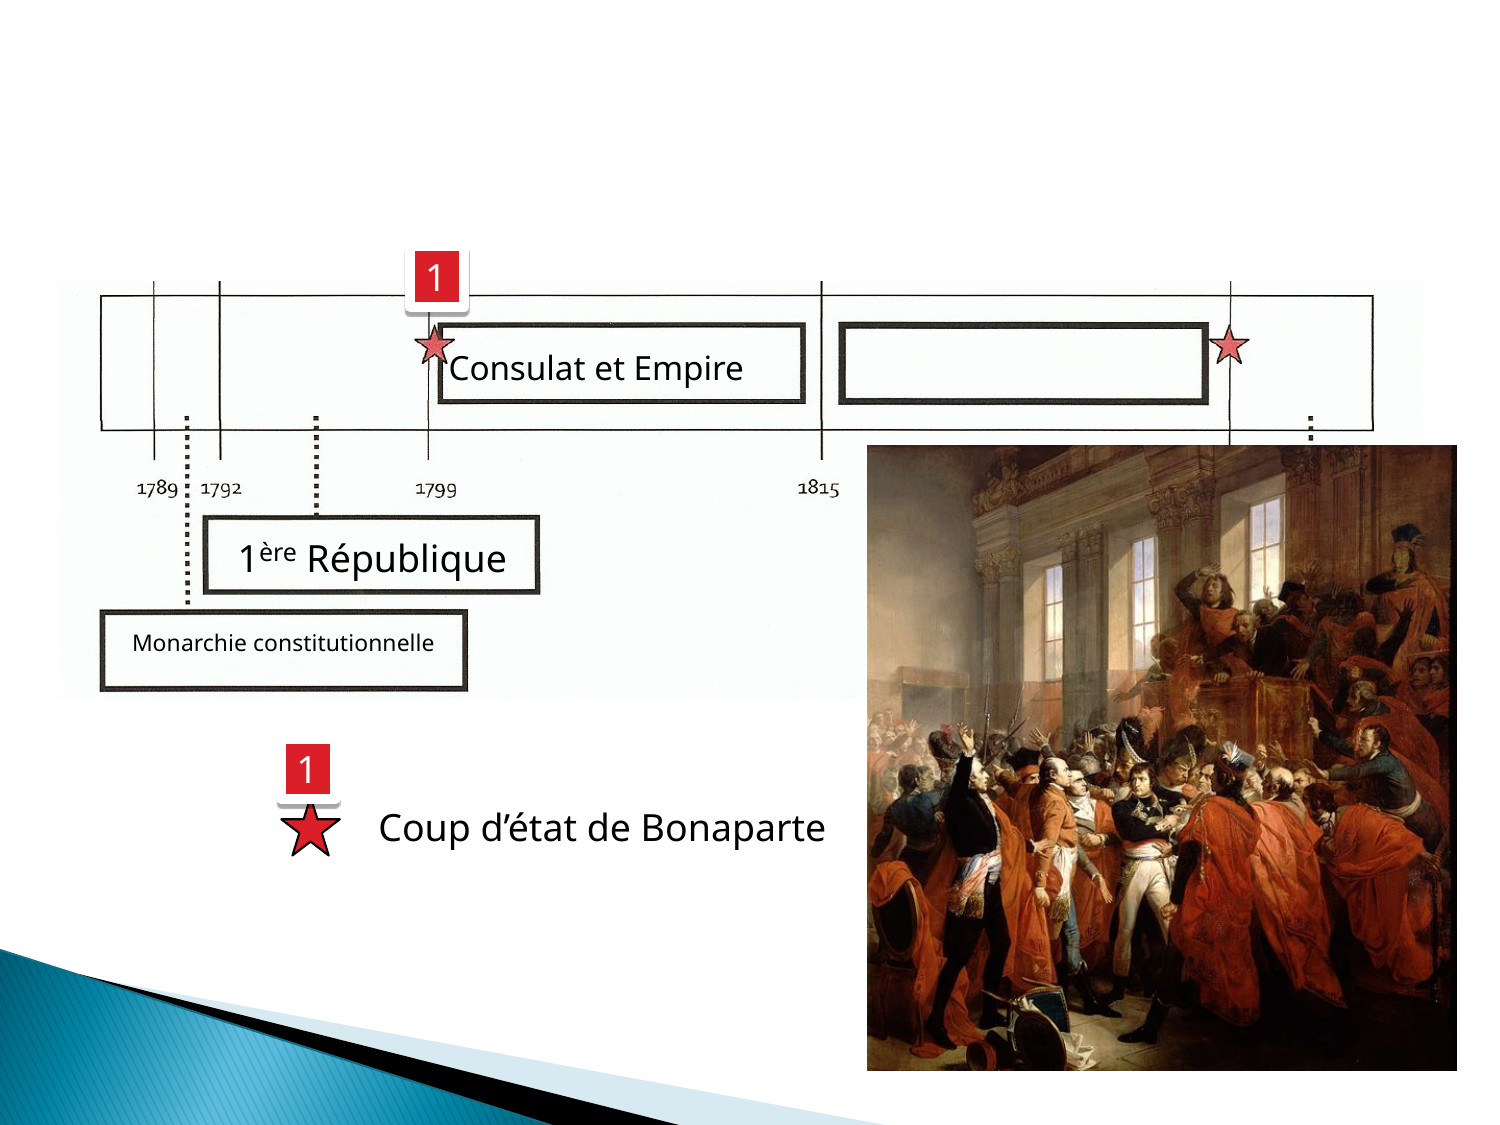

1
Consulat et Empire
1ère République
Monarchie constitutionnelle
1
Coup d’état de Bonaparte